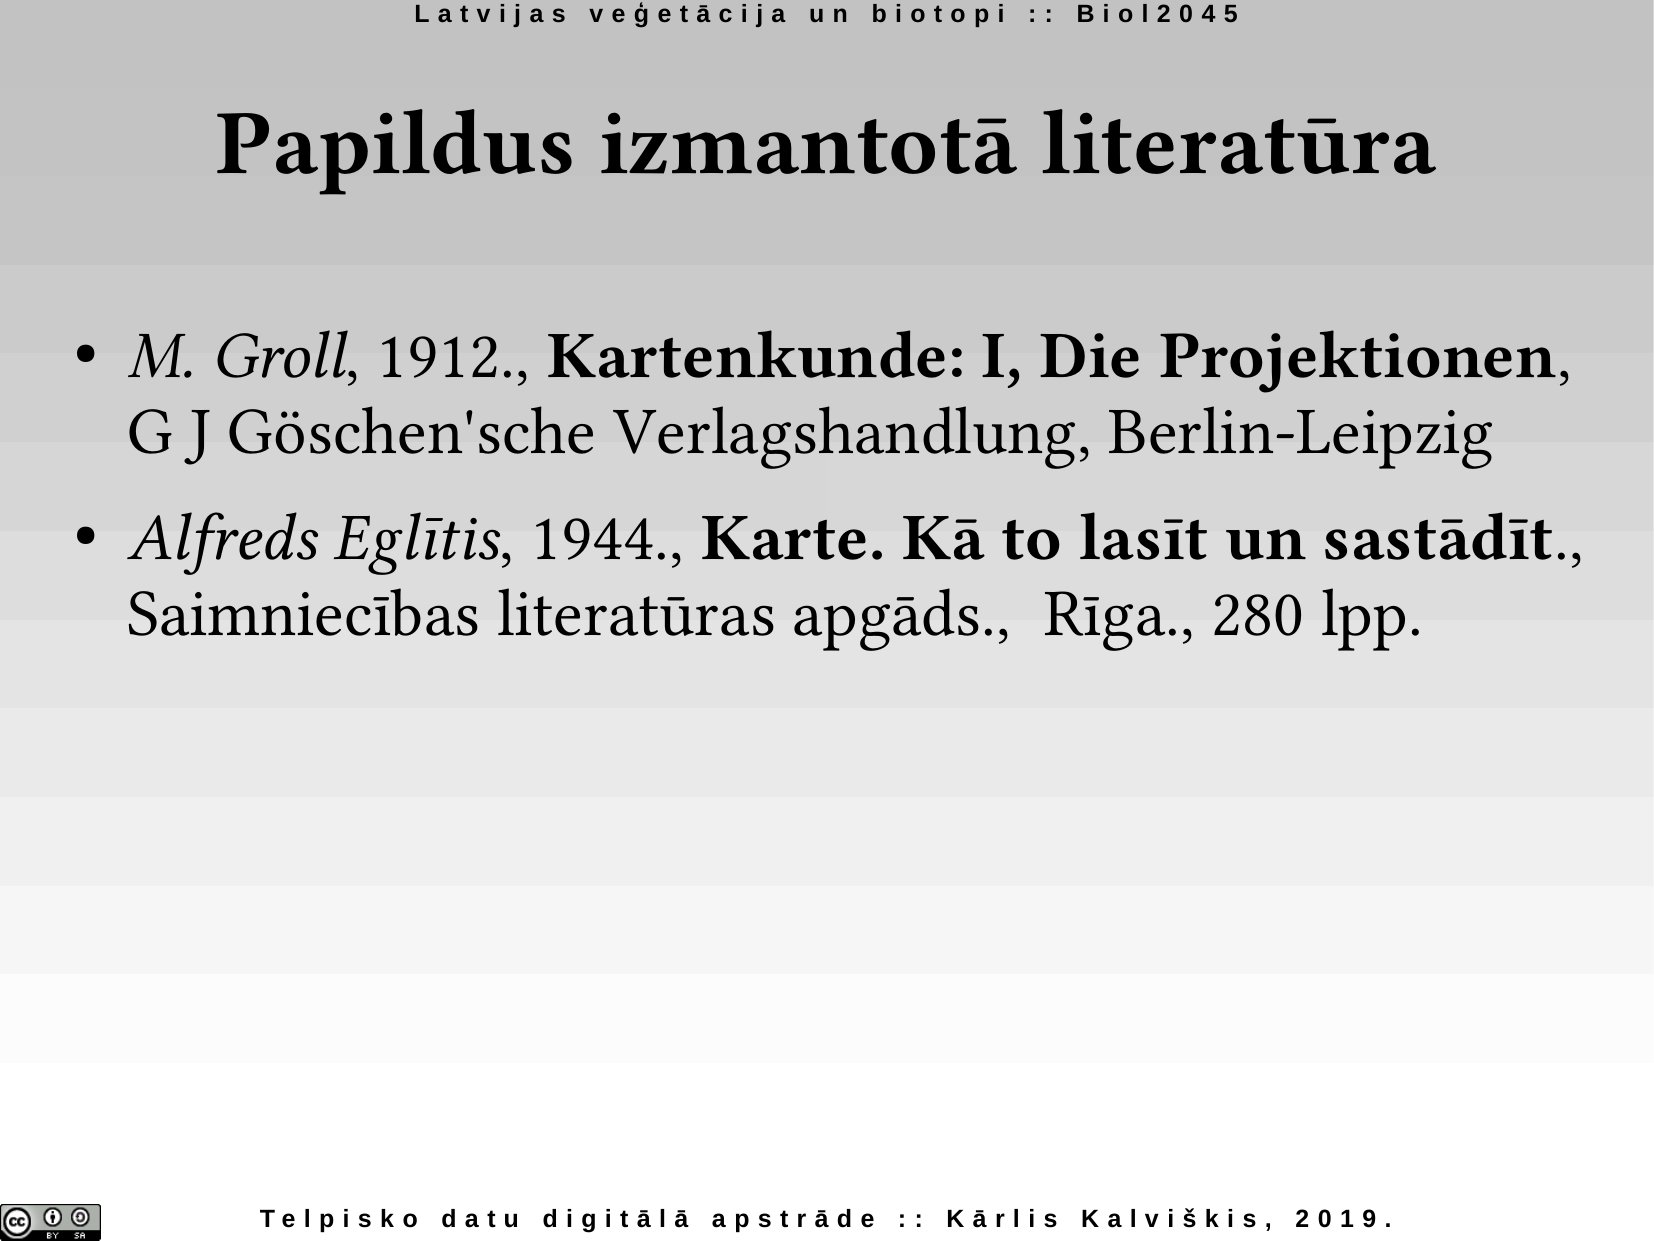

# Papildus izmantotā literatūra
M. Groll, 1912., Kartenkunde: I, Die Projektionen, G J Göschen'sche Verlagshandlung, Berlin-Leipzig
Alfreds Eglītis, 1944., Karte. Kā to lasīt un sastādīt., Saimniecības literatūras apgāds., Rīga., 280 lpp.